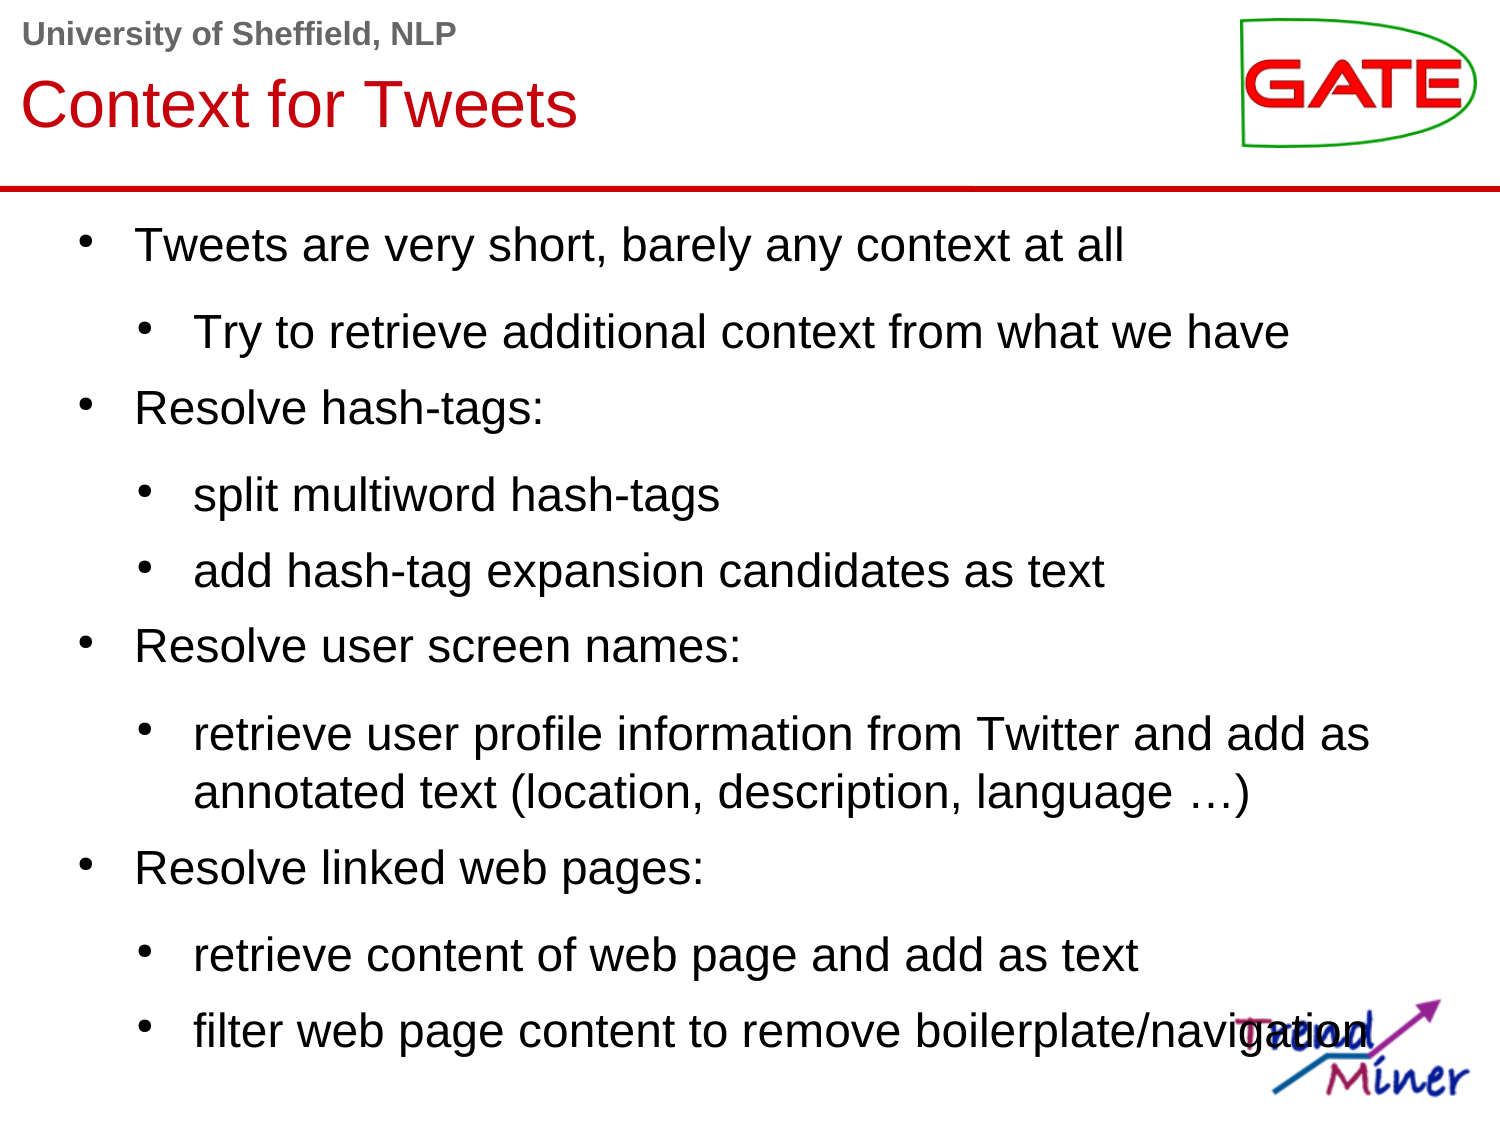

# Context for Tweets
Tweets are very short, barely any context at all
Try to retrieve additional context from what we have
Resolve hash-tags:
split multiword hash-tags
add hash-tag expansion candidates as text
Resolve user screen names:
retrieve user profile information from Twitter and add as annotated text (location, description, language …)
Resolve linked web pages:
retrieve content of web page and add as text
filter web page content to remove boilerplate/navigation